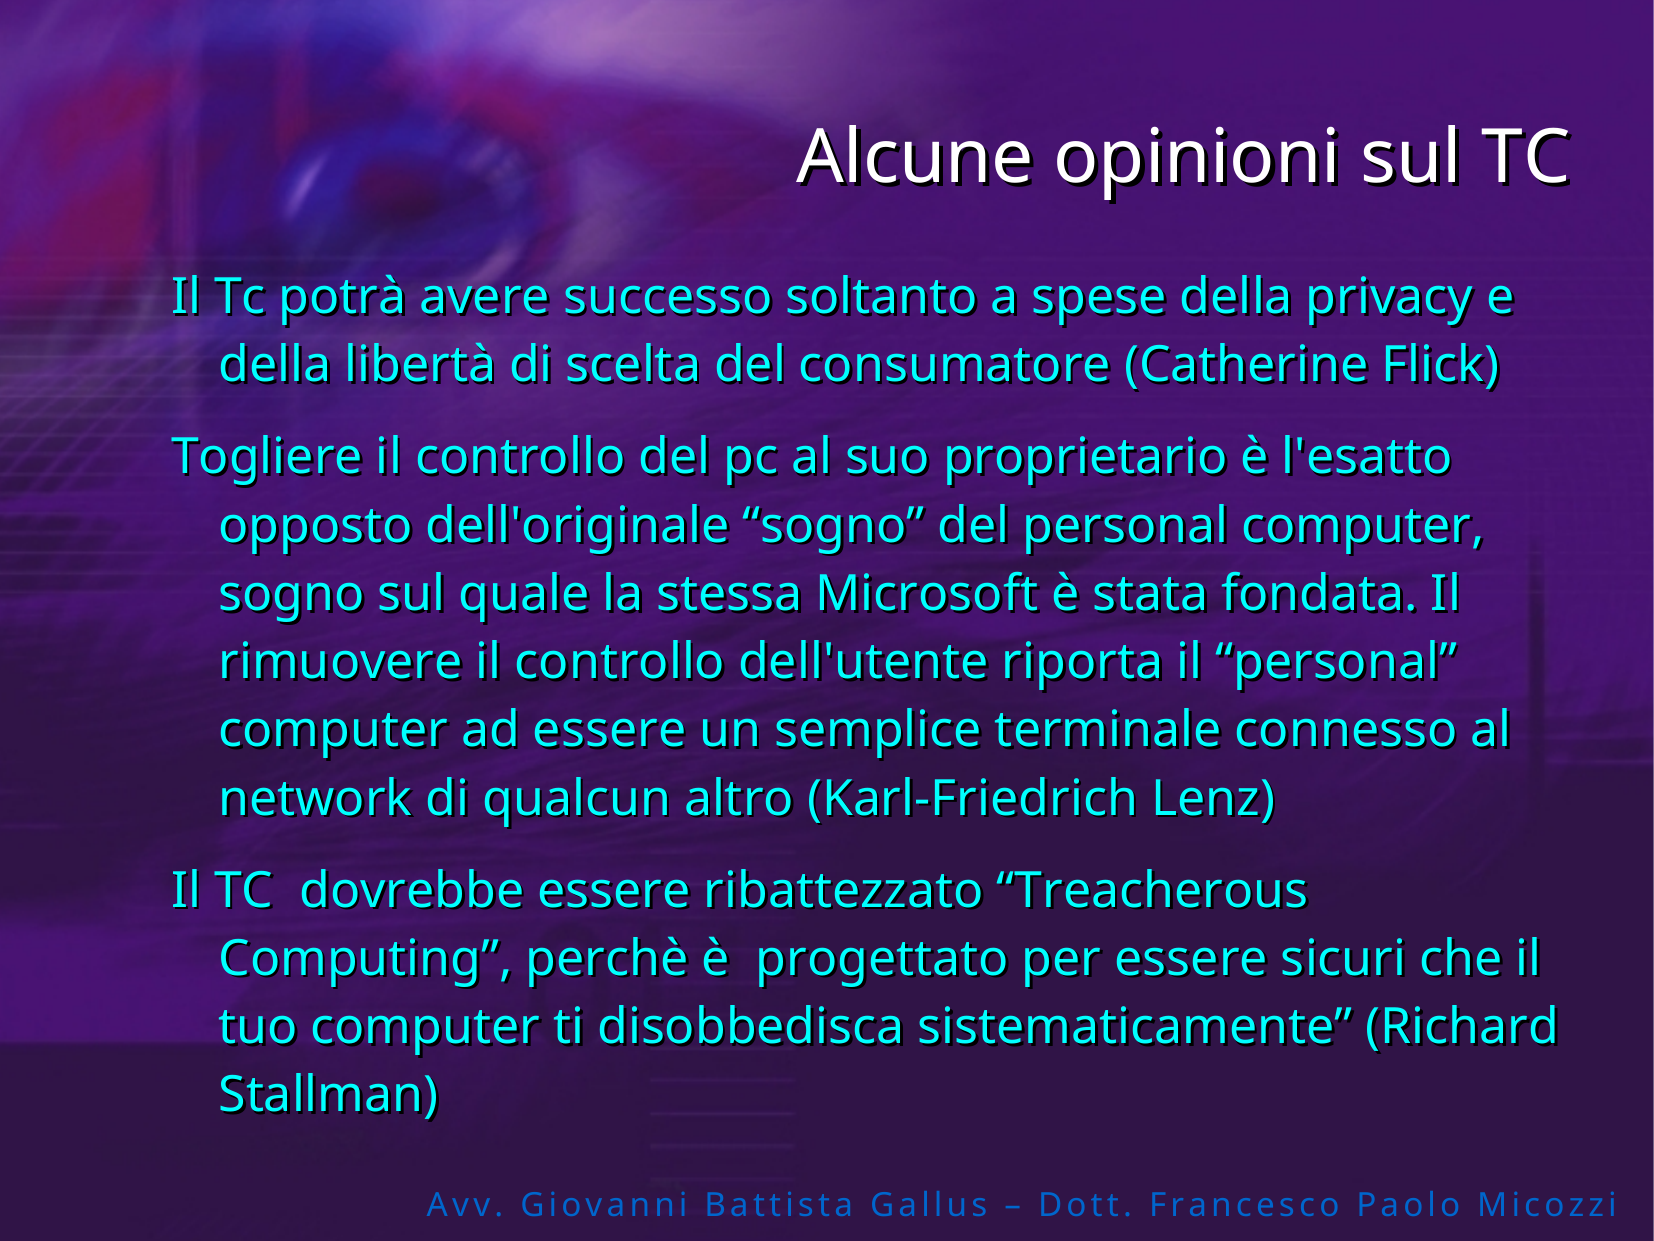

# Alcune opinioni sul TC
Il Tc potrà avere successo soltanto a spese della privacy e della libertà di scelta del consumatore (Catherine Flick)
Togliere il controllo del pc al suo proprietario è l'esatto opposto dell'originale “sogno” del personal computer, sogno sul quale la stessa Microsoft è stata fondata. Il rimuovere il controllo dell'utente riporta il “personal” computer ad essere un semplice terminale connesso al network di qualcun altro (Karl-Friedrich Lenz)
Il TC dovrebbe essere ribattezzato “Treacherous Computing”, perchè è progettato per essere sicuri che il tuo computer ti disobbedisca sistematicamente” (Richard Stallman)
dott. Francesco Paolo Micozzi - f.micozzi@studionati.it